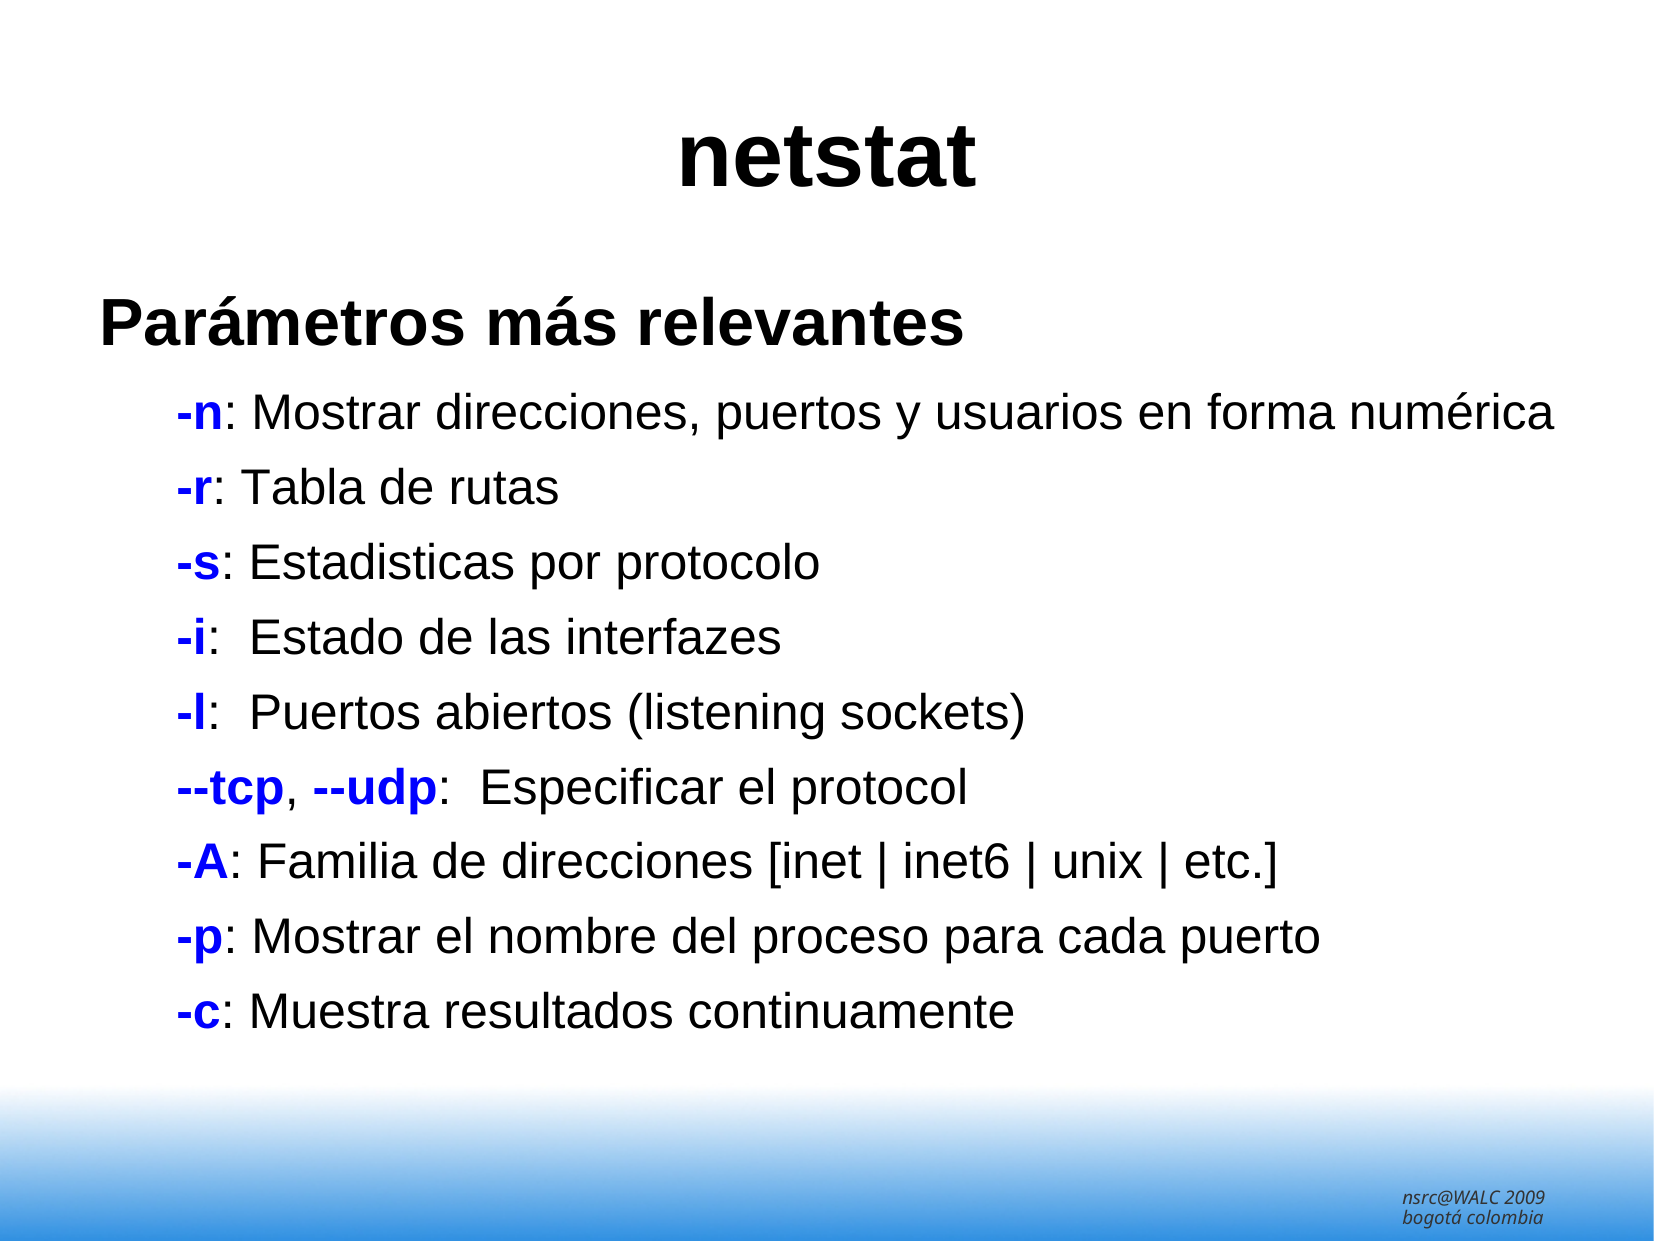

# netstat
Parámetros más relevantes
-n: Mostrar direcciones, puertos y usuarios en forma numérica
-r: Tabla de rutas
-s: Estadisticas por protocolo
-i: Estado de las interfazes
-l: Puertos abiertos (listening sockets)
--tcp, --udp: Especificar el protocol
-A: Familia de direcciones [inet | inet6 | unix | etc.]
-p: Mostrar el nombre del proceso para cada puerto
-c: Muestra resultados continuamente